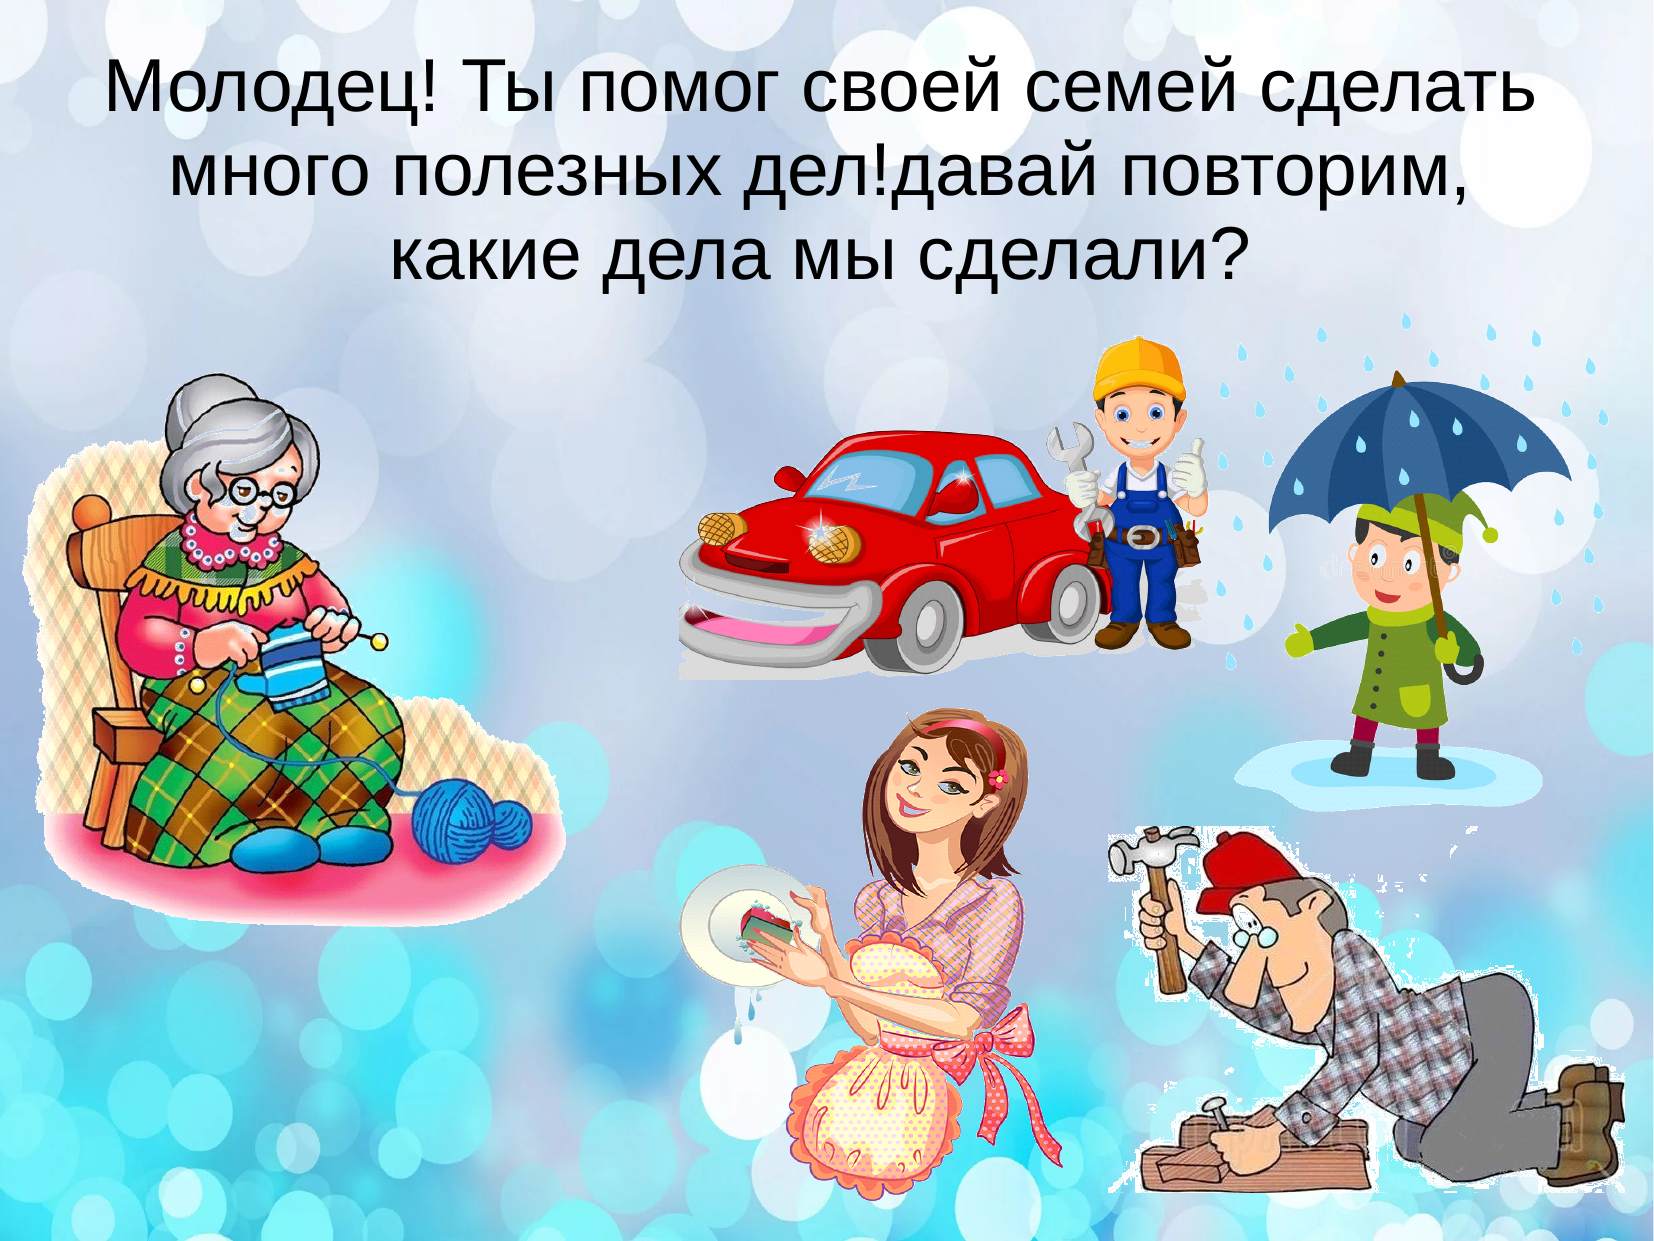

# Молодец! Ты помог своей семей сделать много полезных дел!давай повторим, какие дела мы сделали?